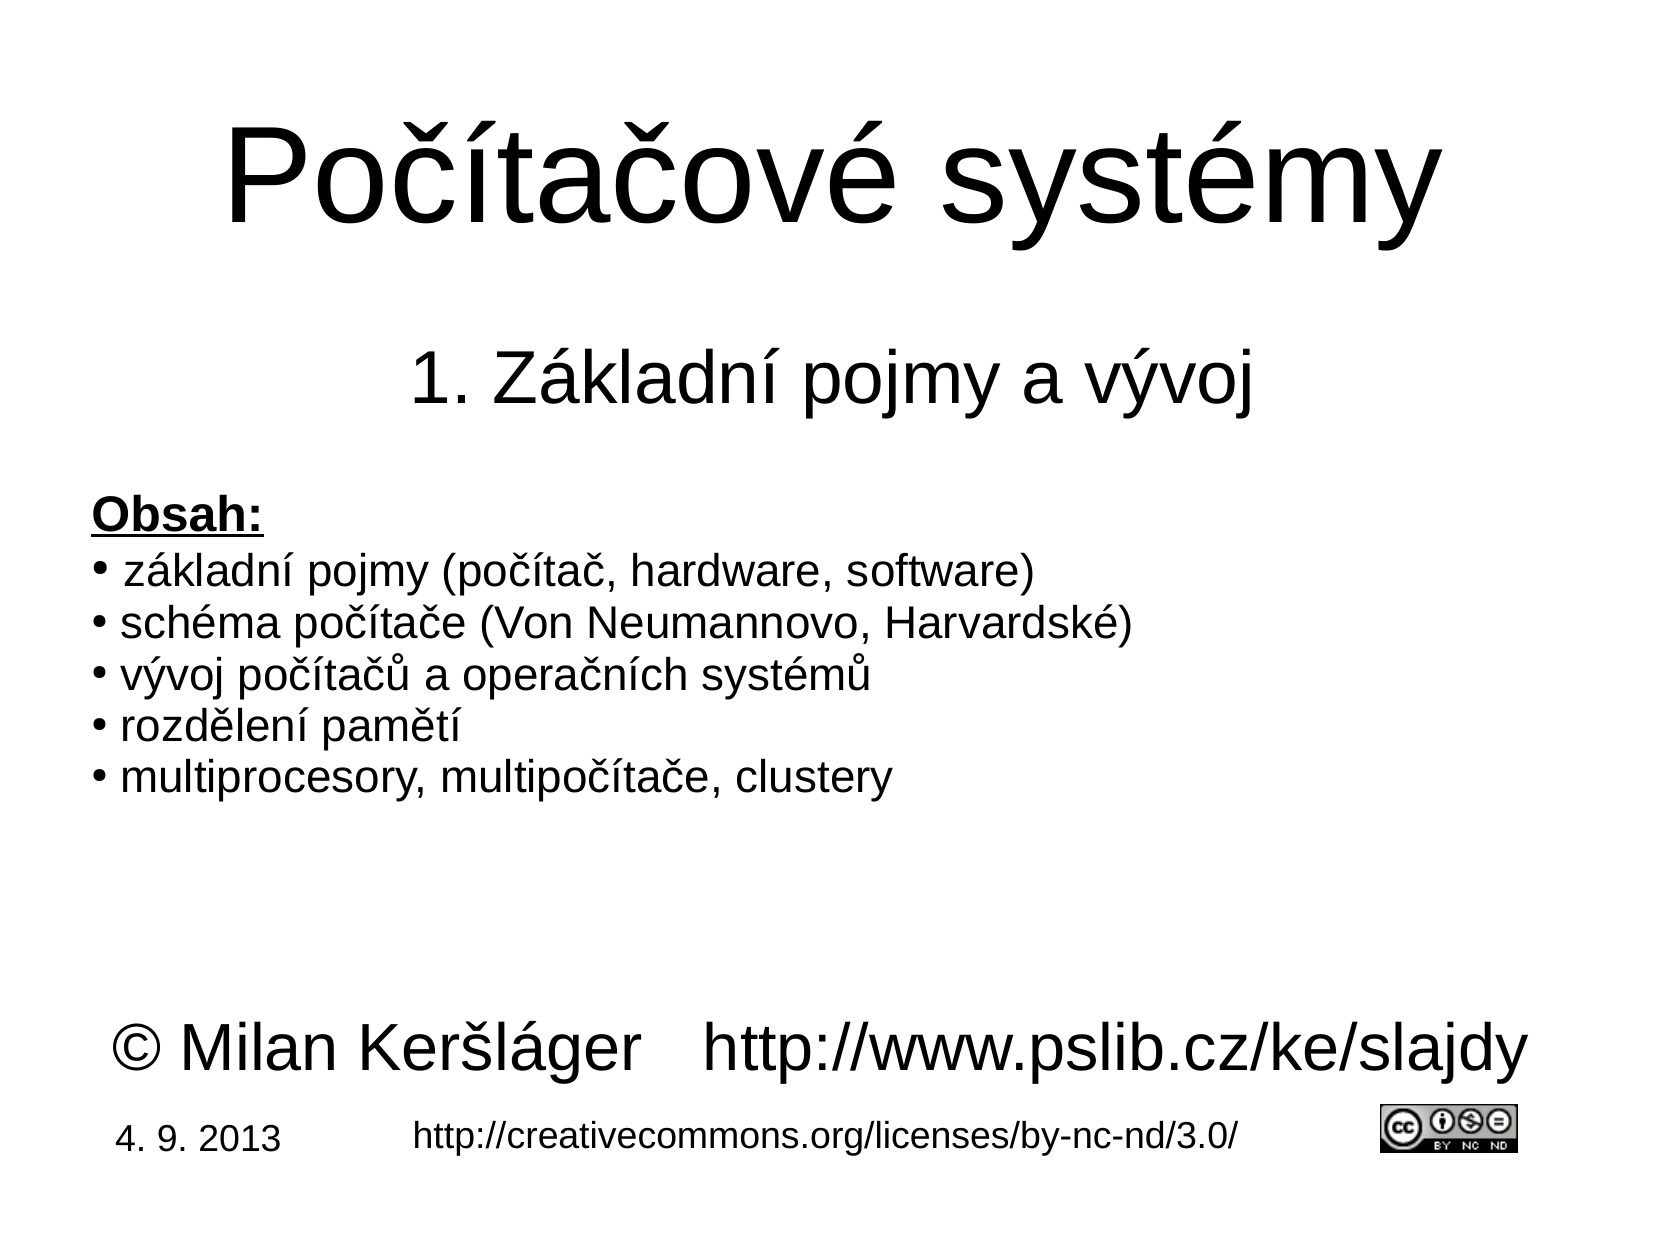

# Počítačové systémy 1. Základní pojmy a vývoj
Obsah:
 základní pojmy (počítač, hardware, software)
 schéma počítače (Von Neumannovo, Harvardské)
 vývoj počítačů a operačních systémů
 rozdělení pamětí
 multiprocesory, multipočítače, clustery
© Milan Keršláger	http://www.pslib.cz/ke/slajdy
http://creativecommons.org/licenses/by-nc-nd/3.0/
4. 9. 2013